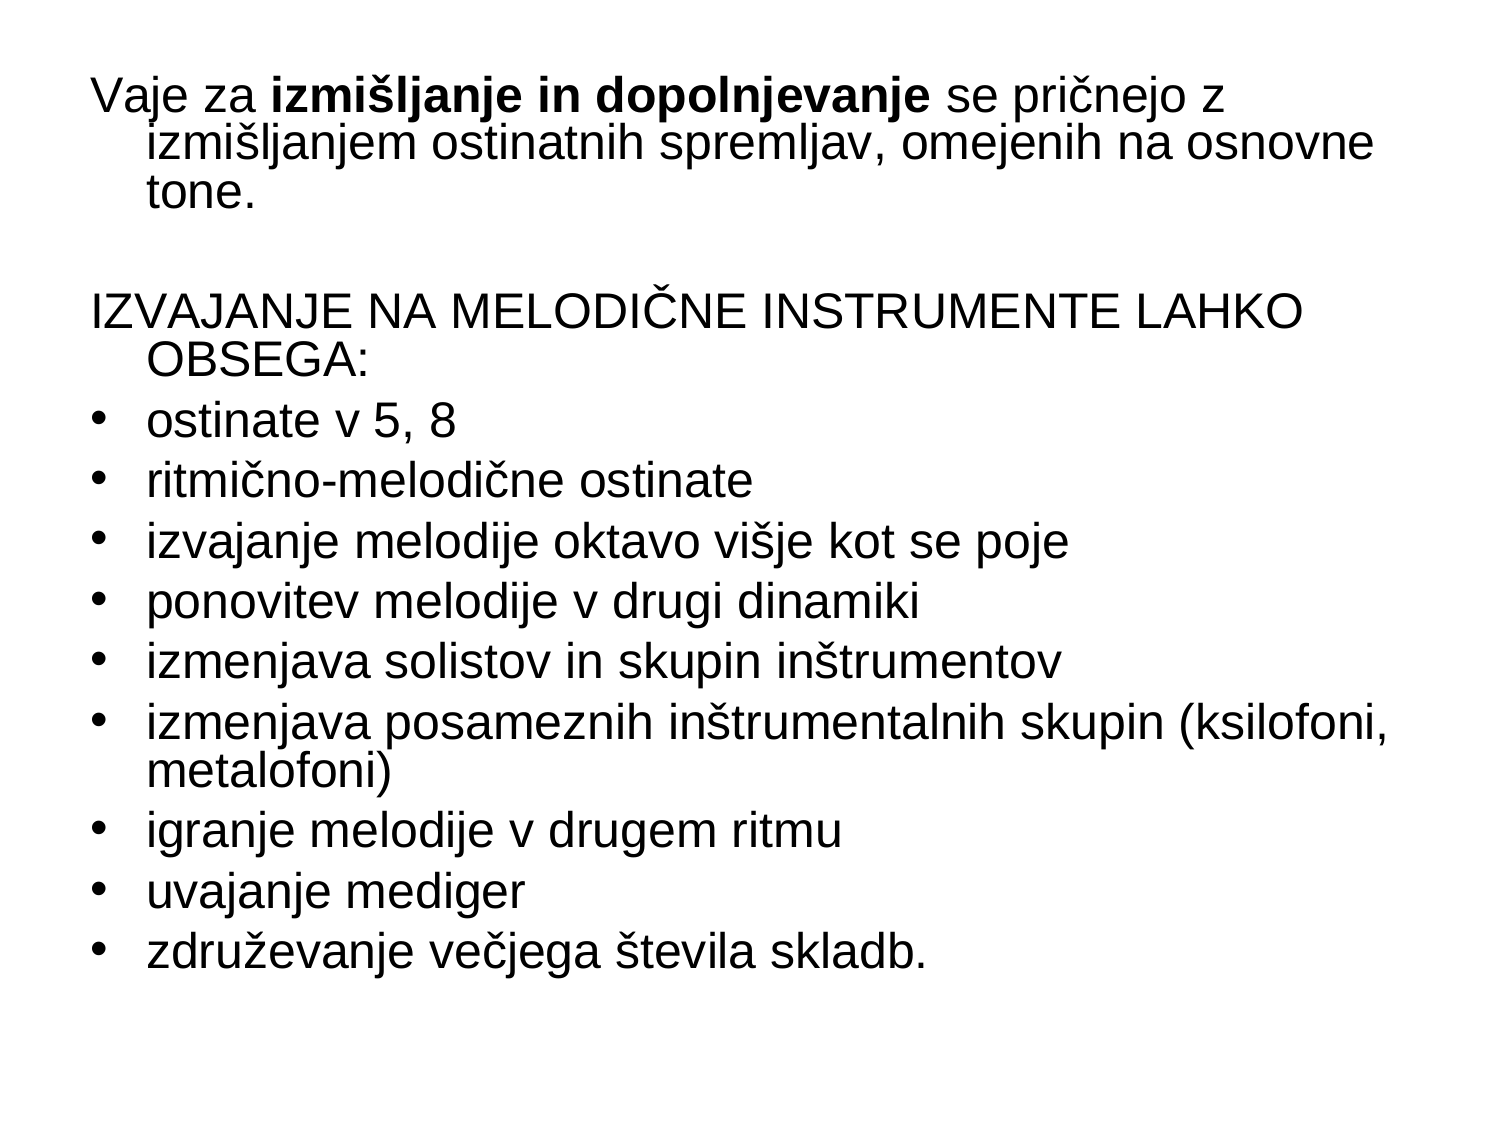

# Vaje za izmišljanje in dopolnjevanje se pričnejo z izmišljanjem ostinatnih spremljav, omejenih na osnovne tone.
IZVAJANJE NA MELODIČNE INSTRUMENTE LAHKO OBSEGA:
ostinate v 5, 8
ritmično-melodične ostinate
izvajanje melodije oktavo višje kot se poje
ponovitev melodije v drugi dinamiki
izmenjava solistov in skupin inštrumentov
izmenjava posameznih inštrumentalnih skupin (ksilofoni, metalofoni)
igranje melodije v drugem ritmu
uvajanje mediger
združevanje večjega števila skladb.